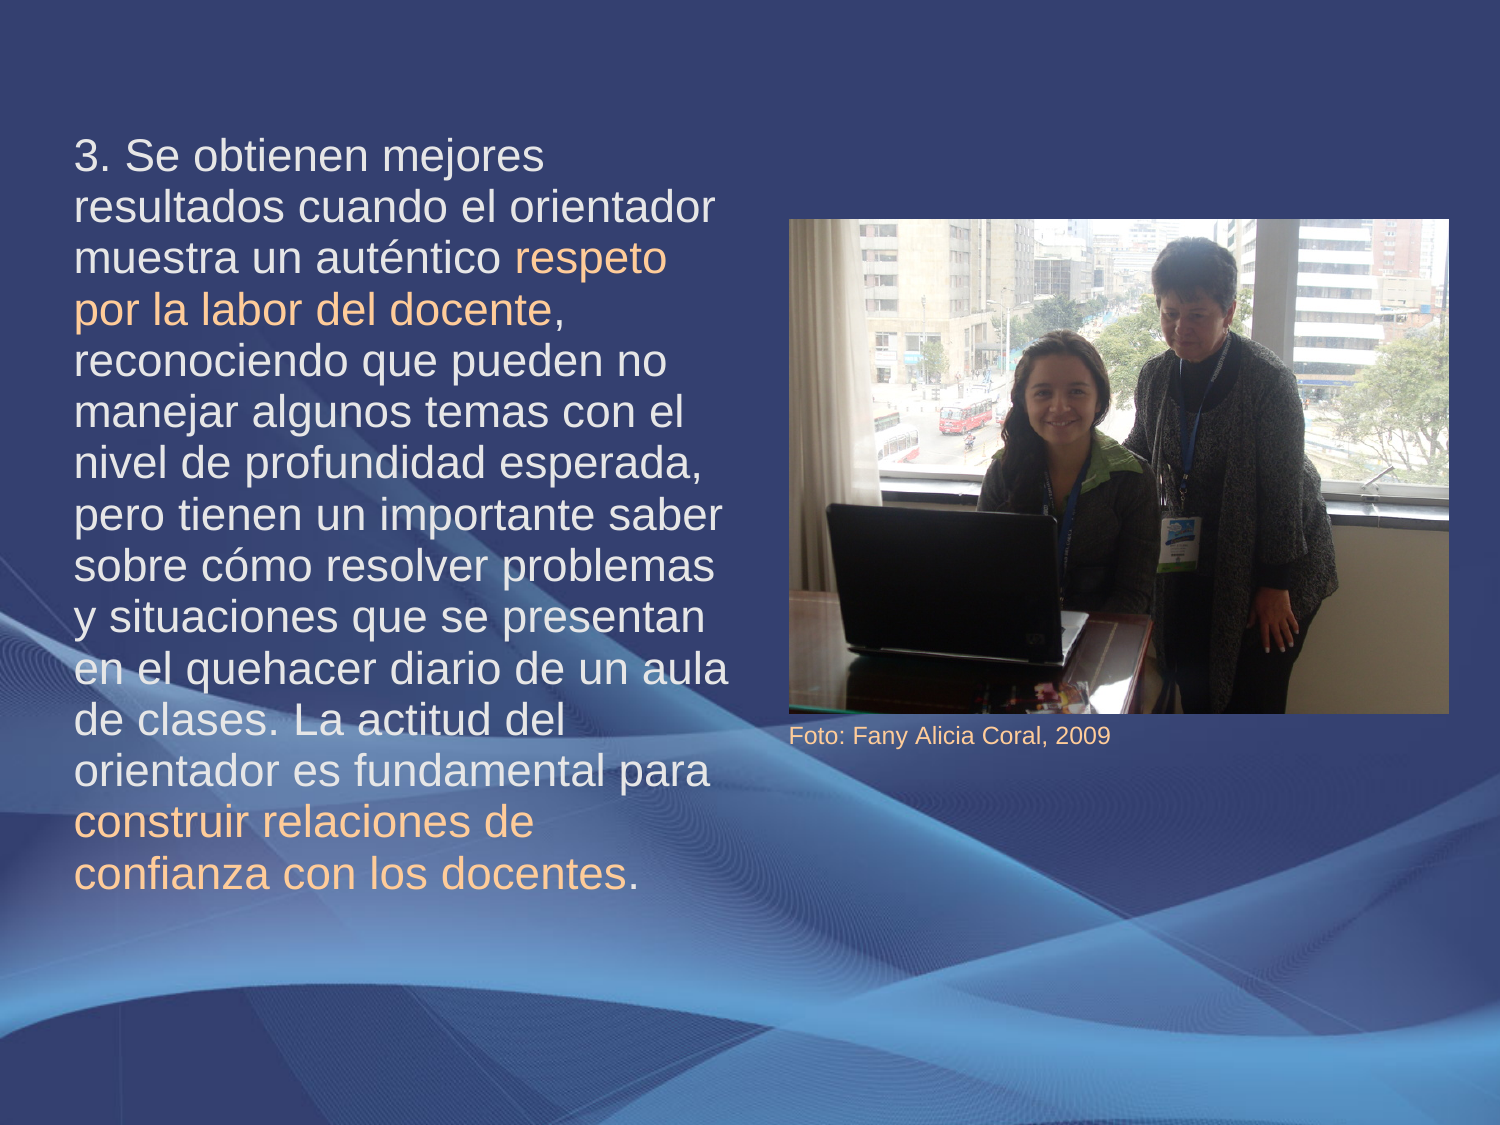

# 3. Se obtienen mejores resultados cuando el orientador muestra un auténtico respeto por la labor del docente, reconociendo que pueden no manejar algunos temas con el nivel de profundidad esperada, pero tienen un importante saber sobre cómo resolver problemas y situaciones que se presentan en el quehacer diario de un aula de clases. La actitud del orientador es fundamental para construir relaciones de confianza con los docentes.
Foto: Fany Alicia Coral, 2009